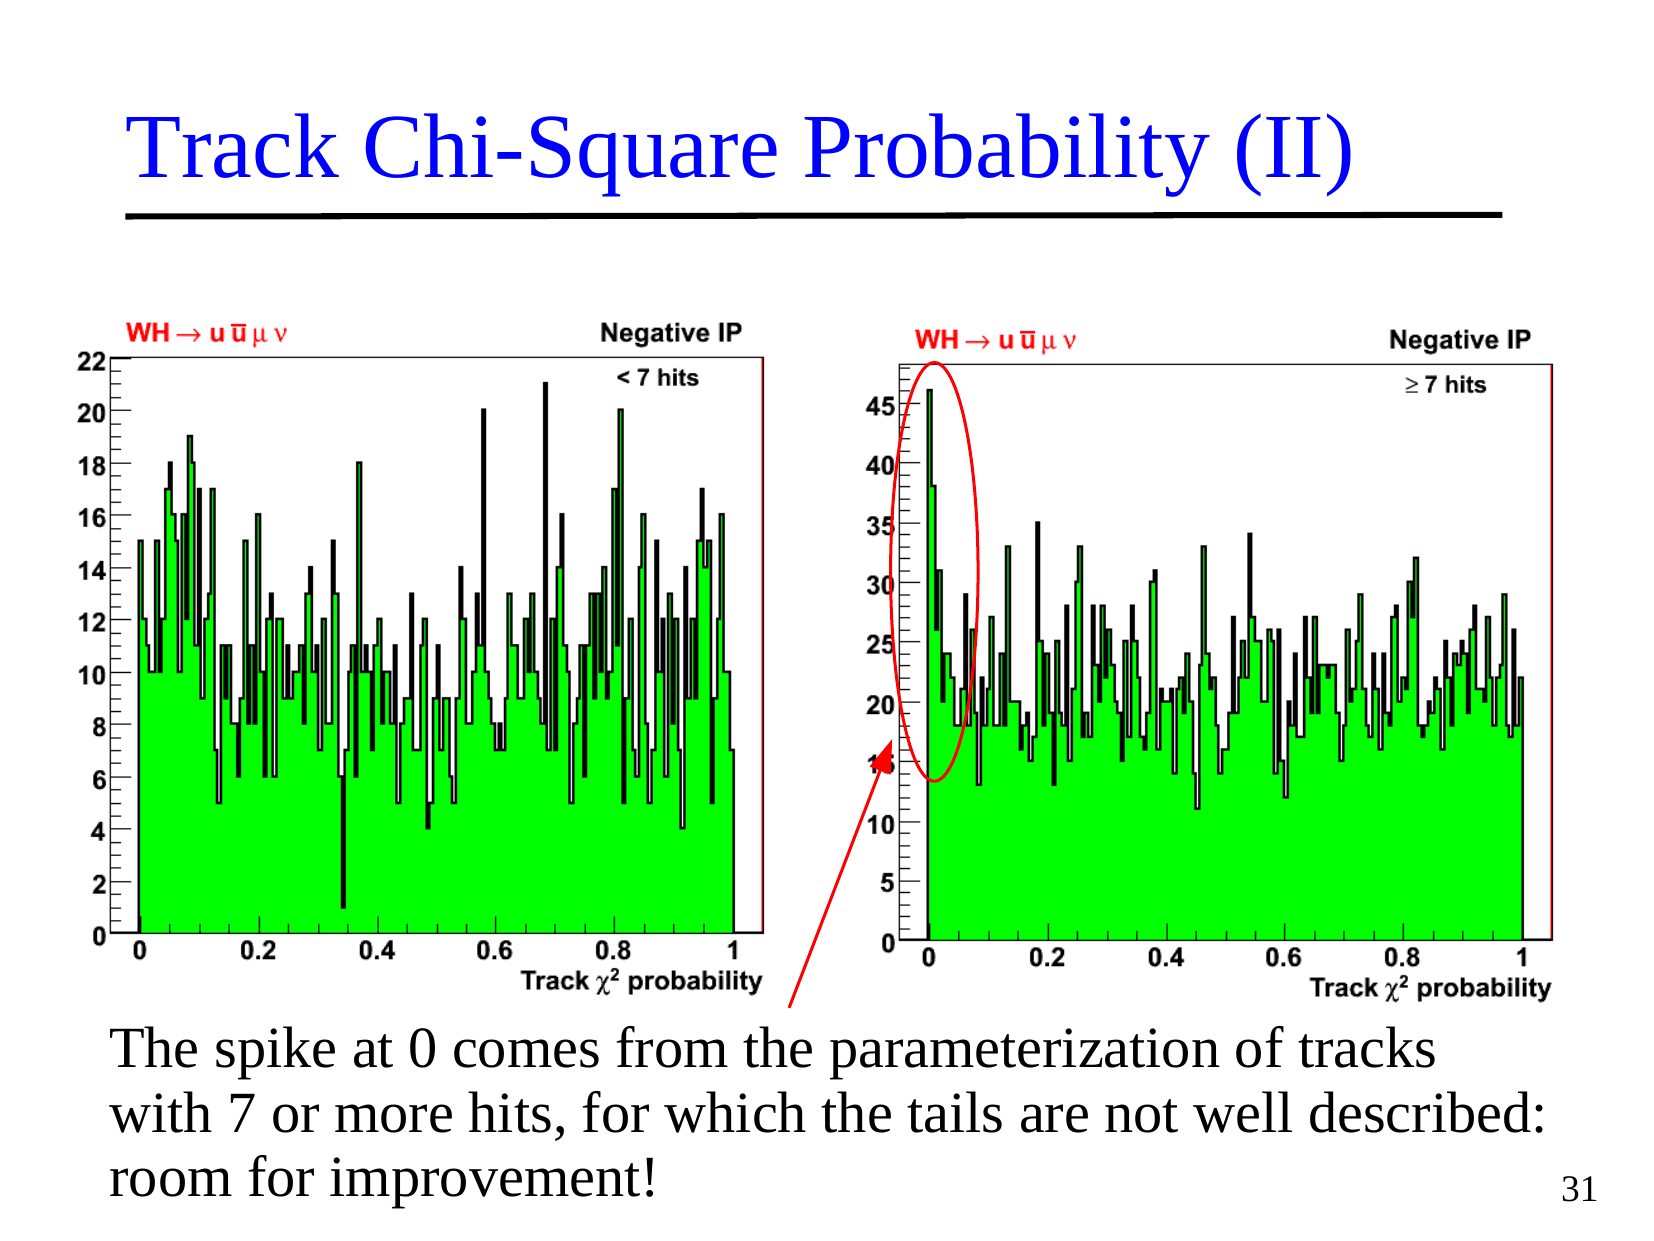

Track Chi-Square Probability (II)
The spike at 0 comes from the parameterization of tracks
with 7 or more hits, for which the tails are not well described:
room for improvement!